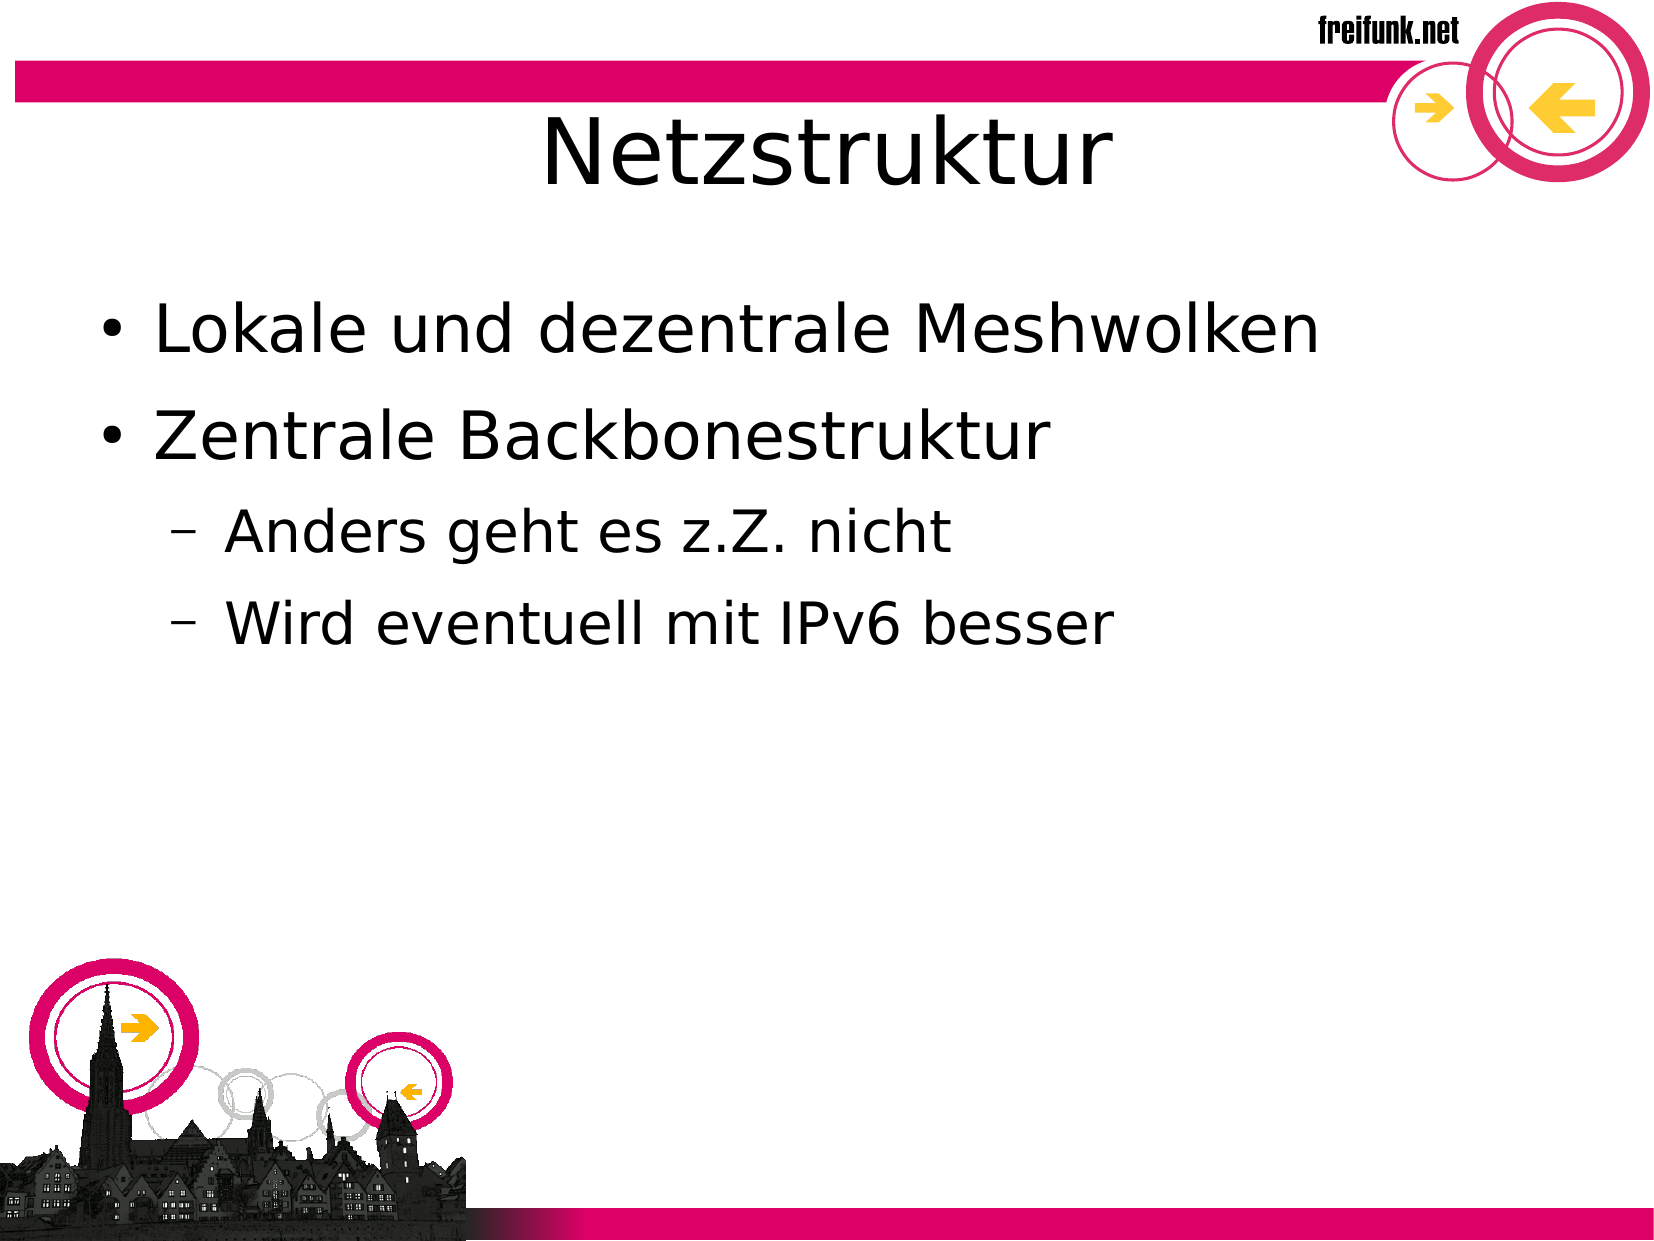

# Netzstruktur
Lokale und dezentrale Meshwolken
Zentrale Backbonestruktur
Anders geht es z.Z. nicht
Wird eventuell mit IPv6 besser